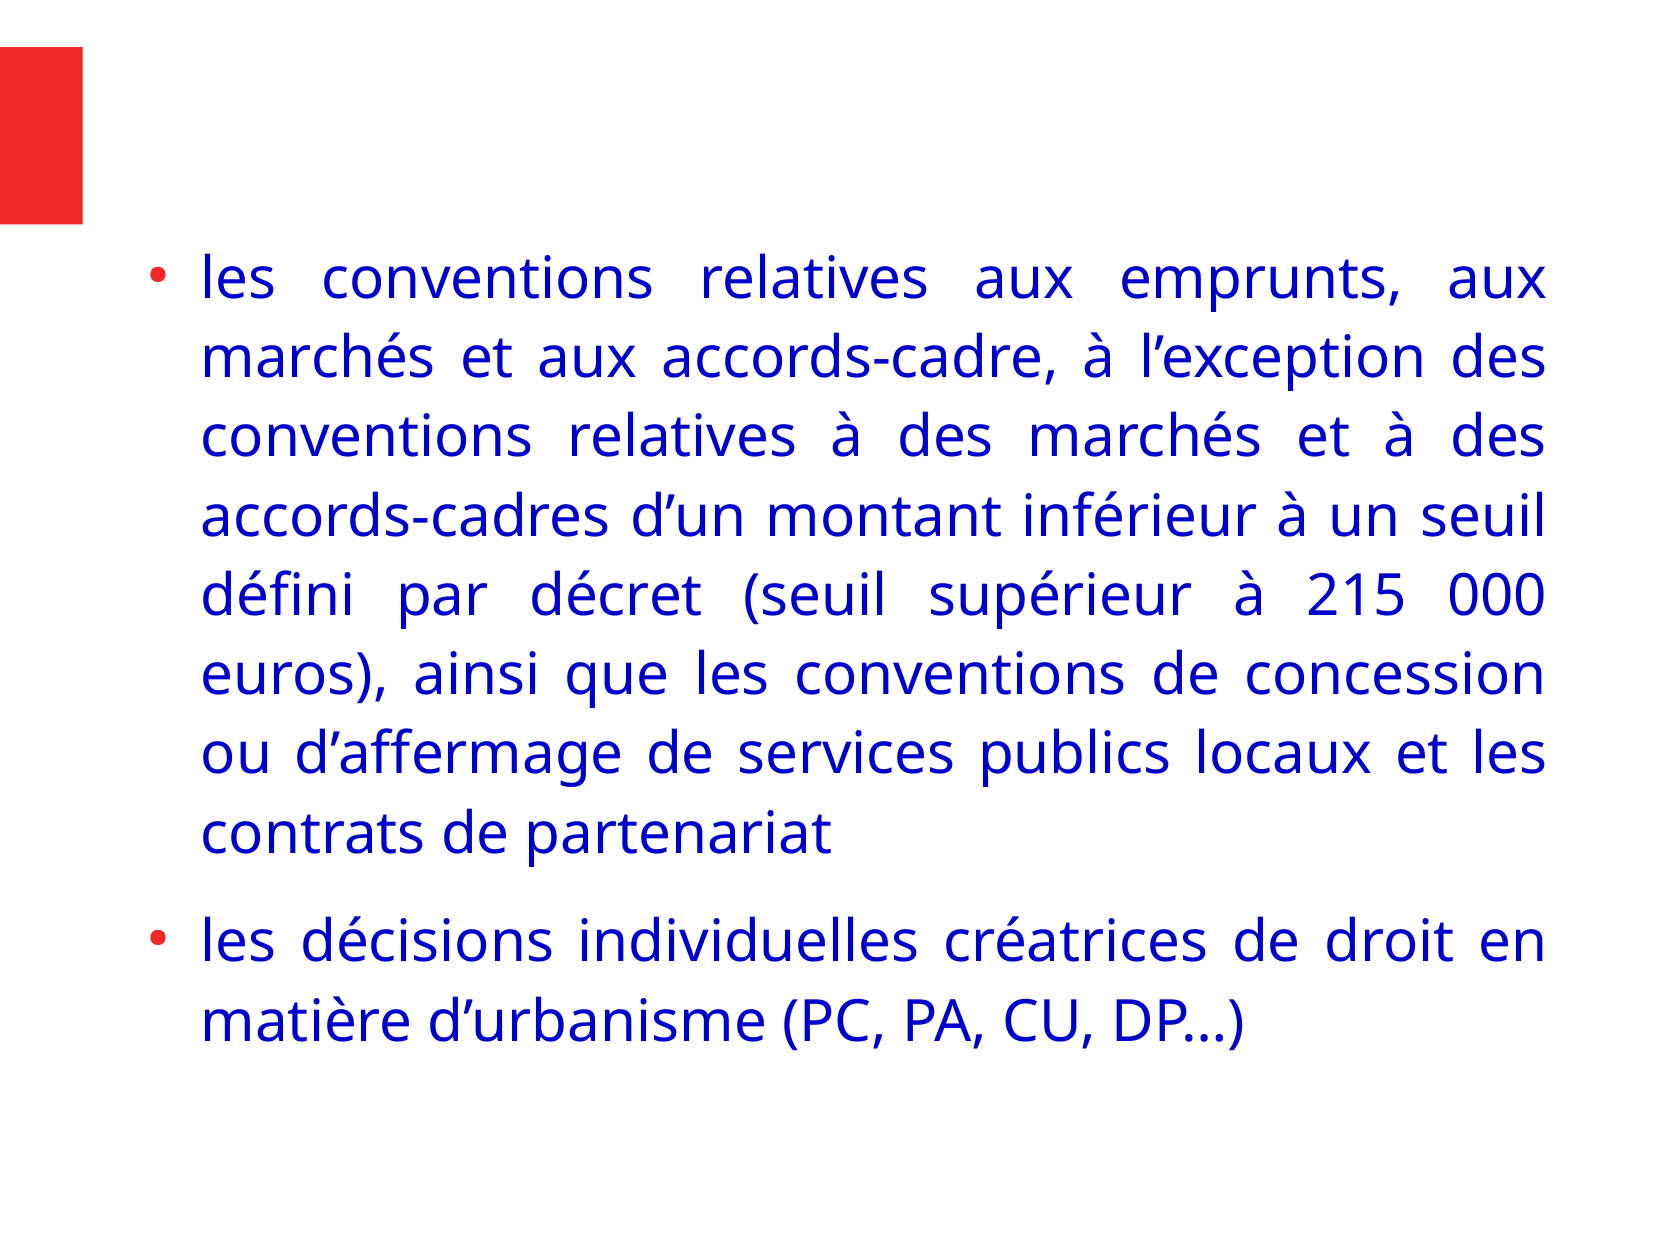

# les conventions relatives aux emprunts, aux marchés et aux accords-cadre, à l’exception des conventions relatives à des marchés et à des accords-cadres d’un montant inférieur à un seuil défini par décret (seuil supérieur à 215 000 euros), ainsi que les conventions de concession ou d’affermage de services publics locaux et les contrats de partenariat
les décisions individuelles créatrices de droit en matière d’urbanisme (PC, PA, CU, DP…)